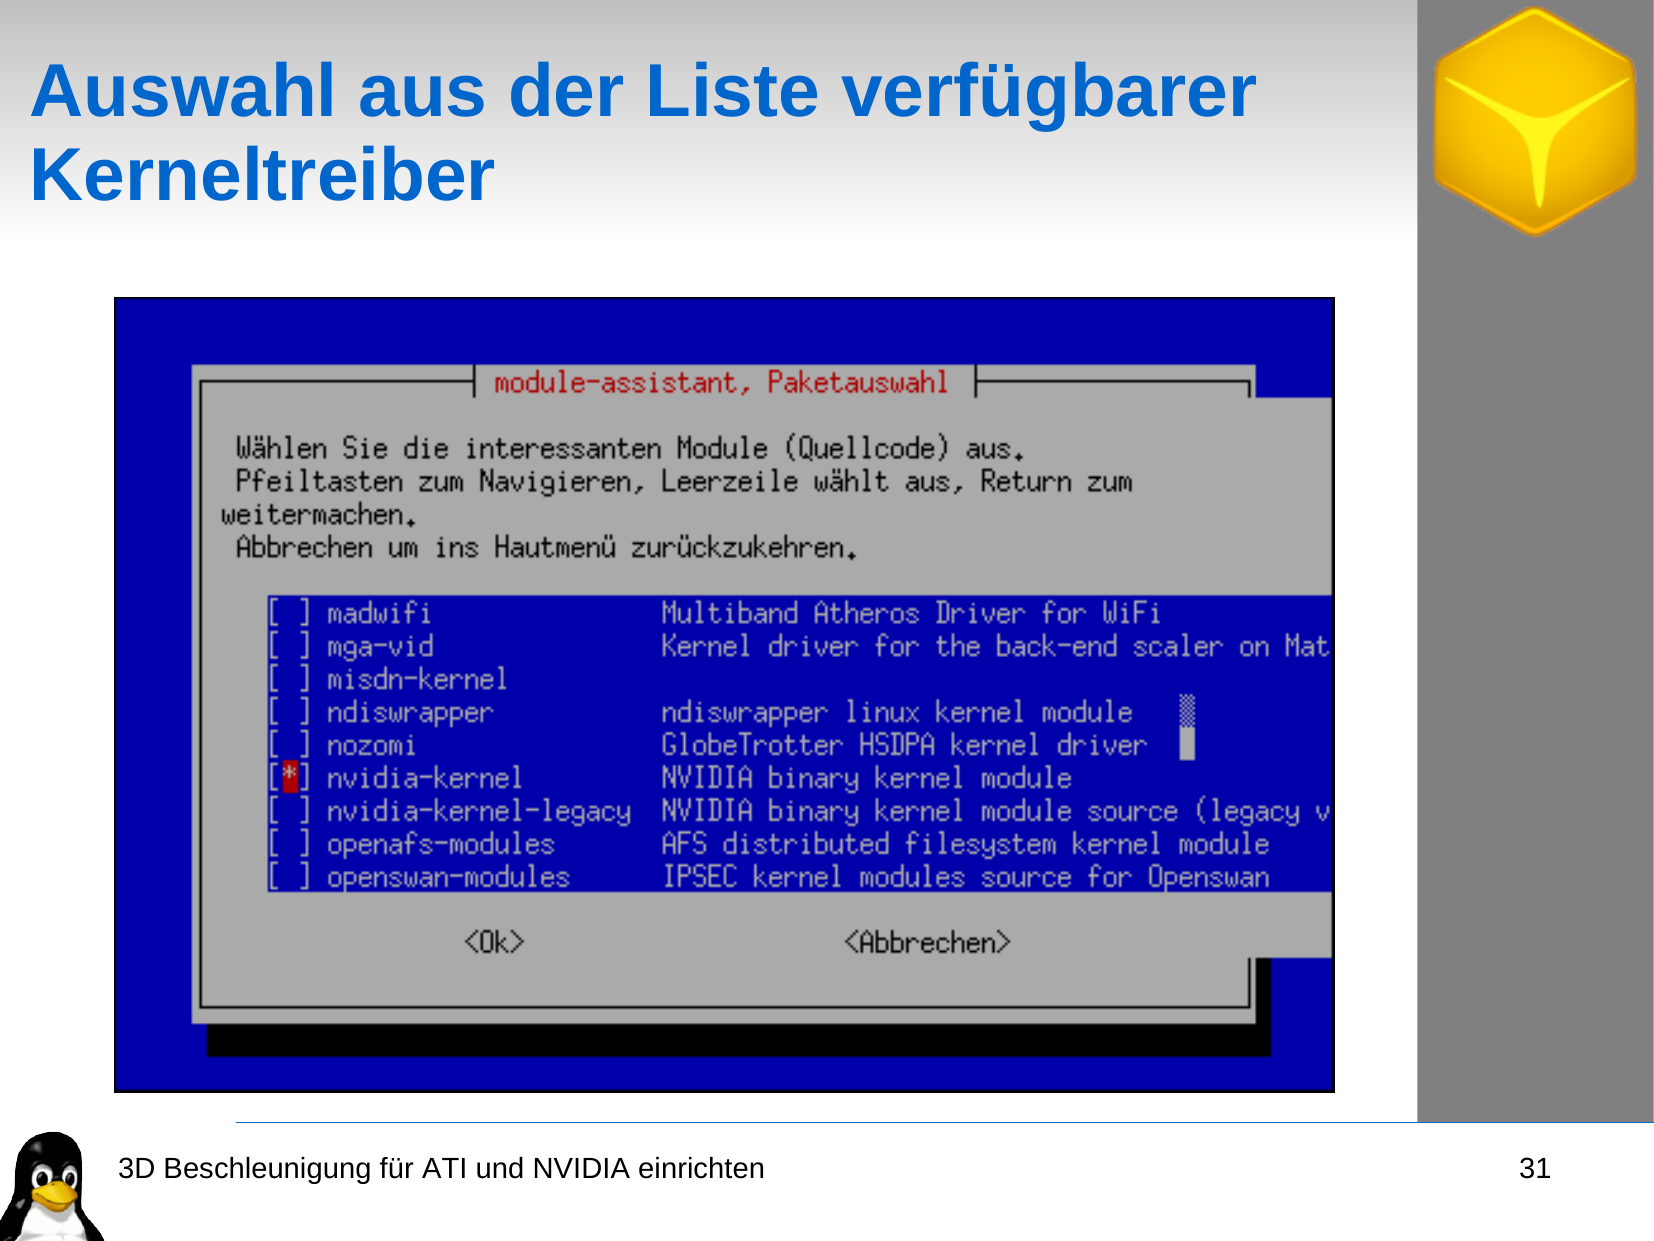

# Auswahl aus der Liste verfügbarer Kerneltreiber
3D Beschleunigung für ATI und NVIDIA einrichten
31